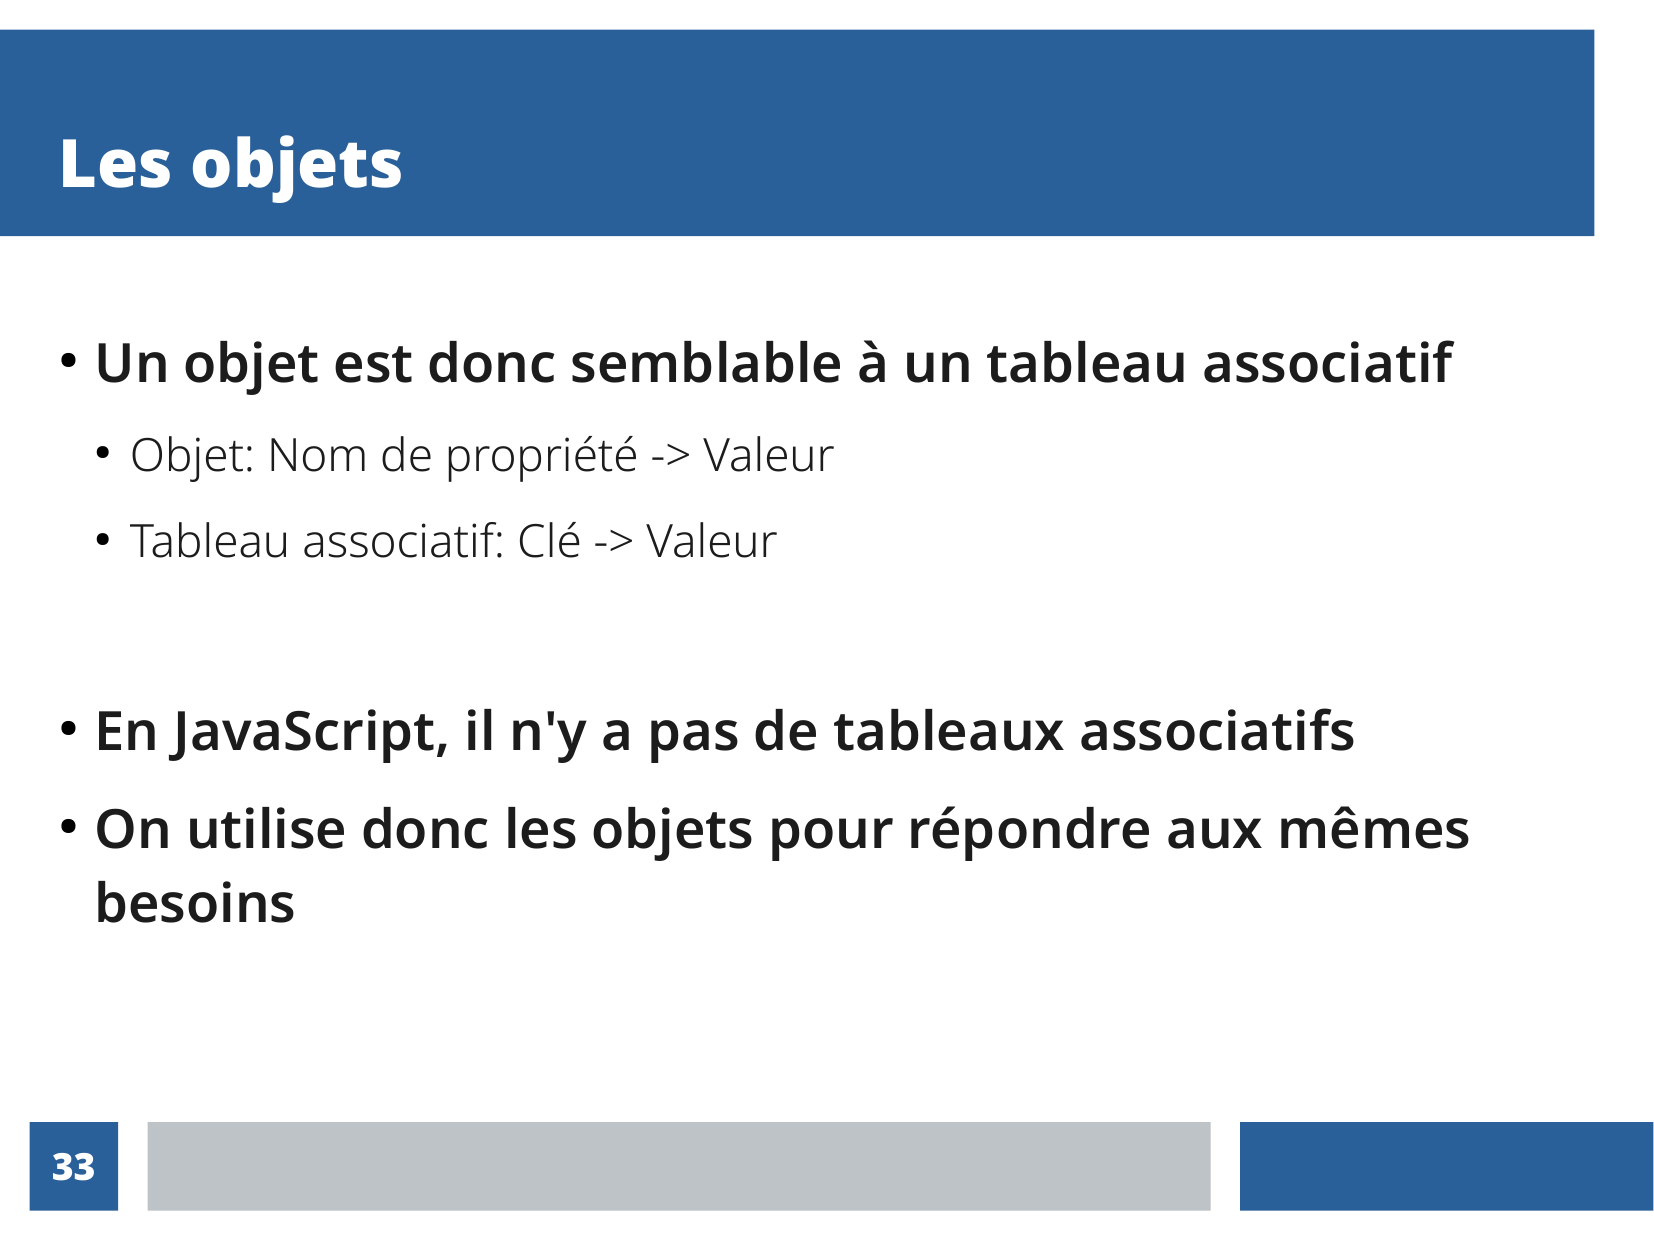

# Les objets
Un objet est donc semblable à un tableau associatif
Objet: Nom de propriété -> Valeur
Tableau associatif: Clé -> Valeur
En JavaScript, il n'y a pas de tableaux associatifs
On utilise donc les objets pour répondre aux mêmes besoins
33